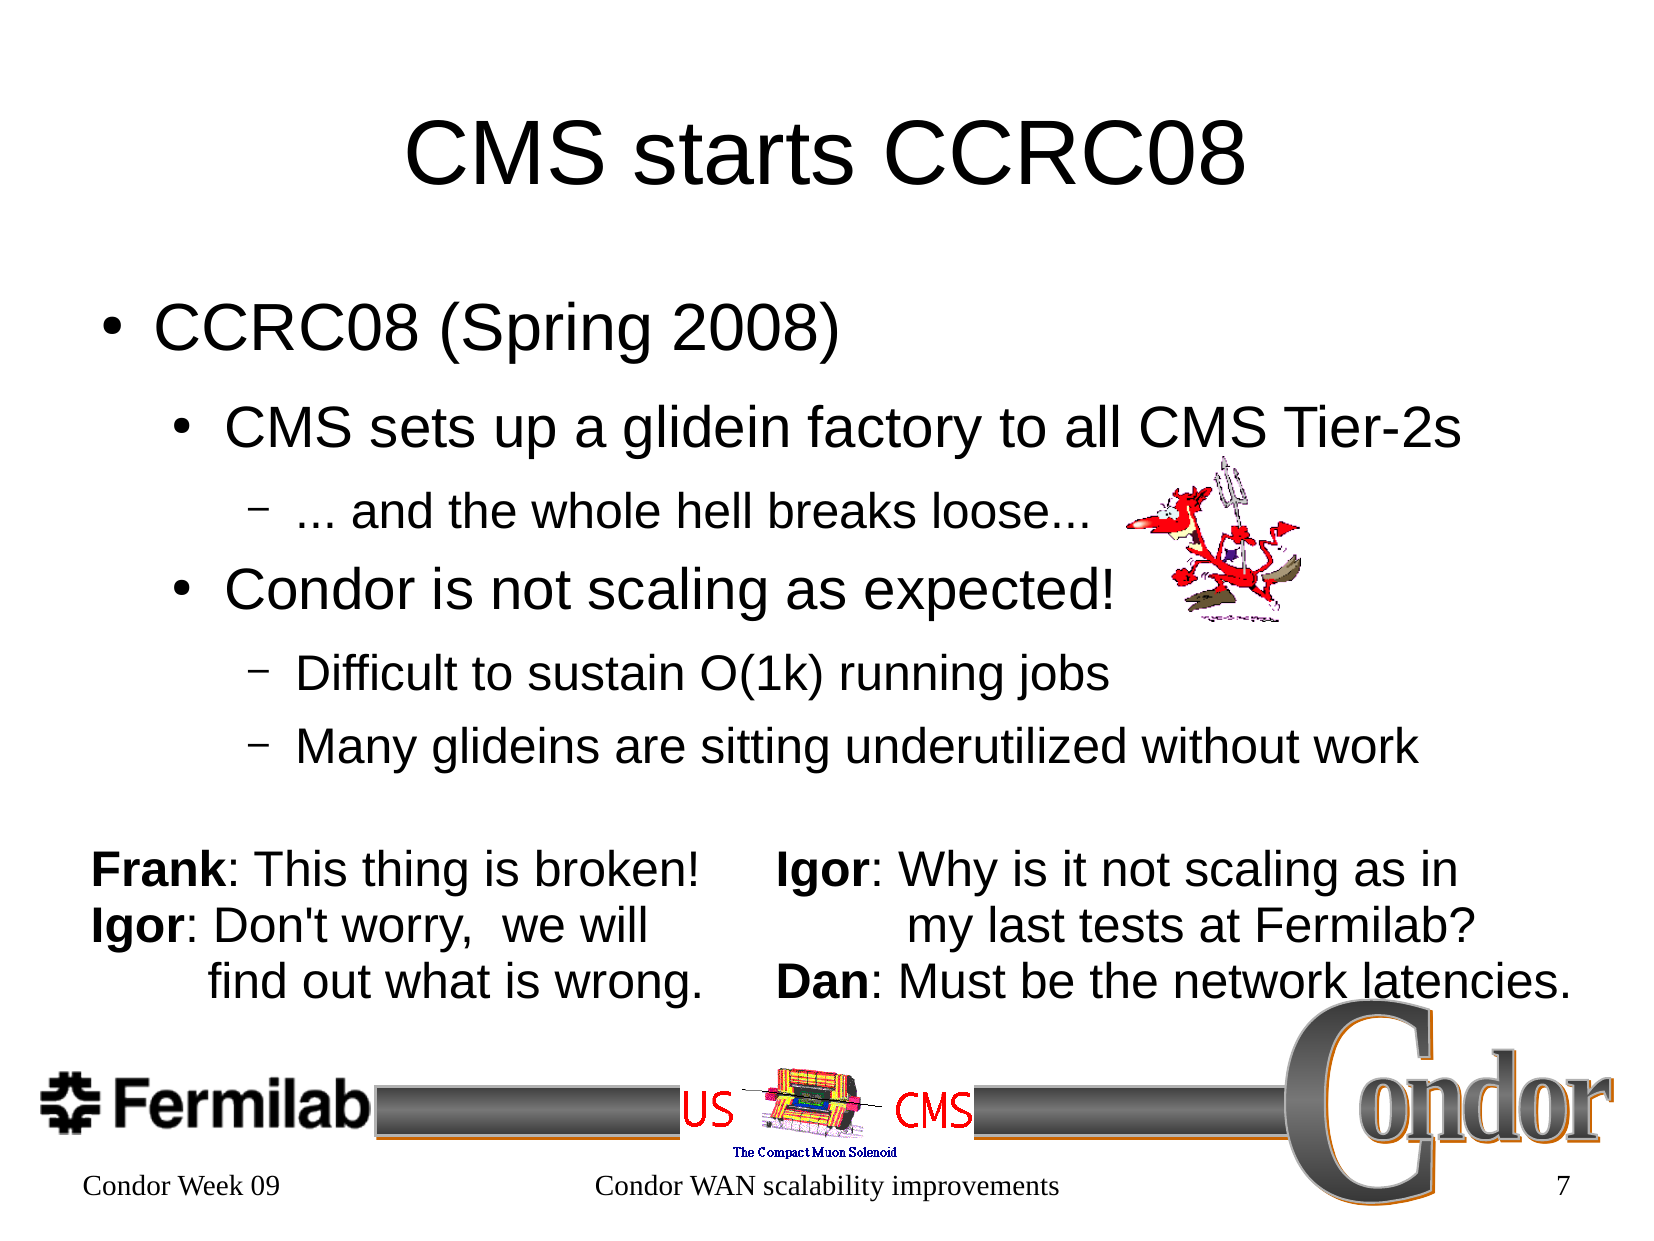

# CMS starts CCRC08
CCRC08 (Spring 2008)
CMS sets up a glidein factory to all CMS Tier-2s
... and the whole hell breaks loose...
Condor is not scaling as expected!
Difficult to sustain O(1k) running jobs
Many glideins are sitting underutilized without work
Frank: This thing is broken!
Igor: Don't worry, we will
	 find out what is wrong.
Igor: Why is it not scaling as in
	 my last tests at Fermilab?
Dan: Must be the network latencies.
Condor Week 09
Condor WAN scalability improvements
7